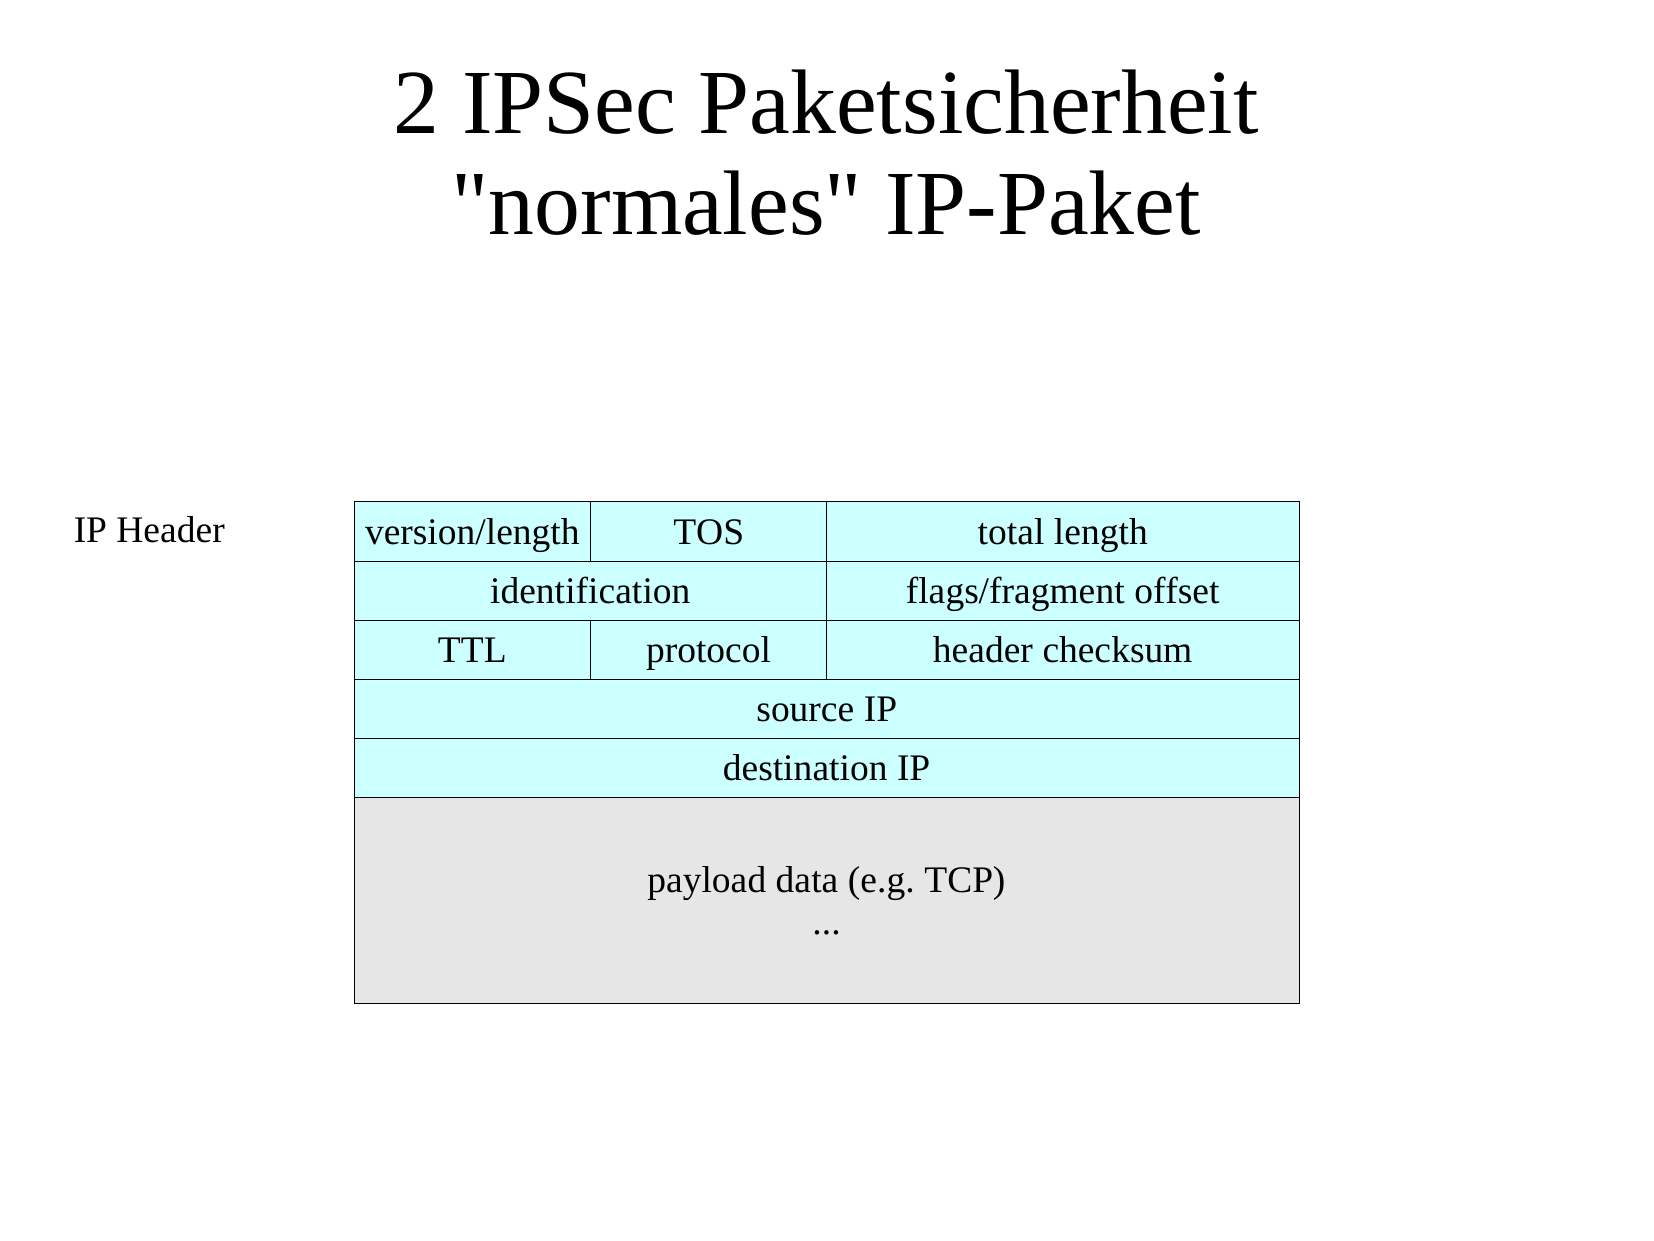

# 2 IPSec Paketsicherheit "normales" IP-Paket
IP Header
version/length
TOS
total length
identification
flags/fragment offset
TTL
protocol
header checksum
source IP
destination IP
IPv4 Header
payload data (e.g. TCP)
...